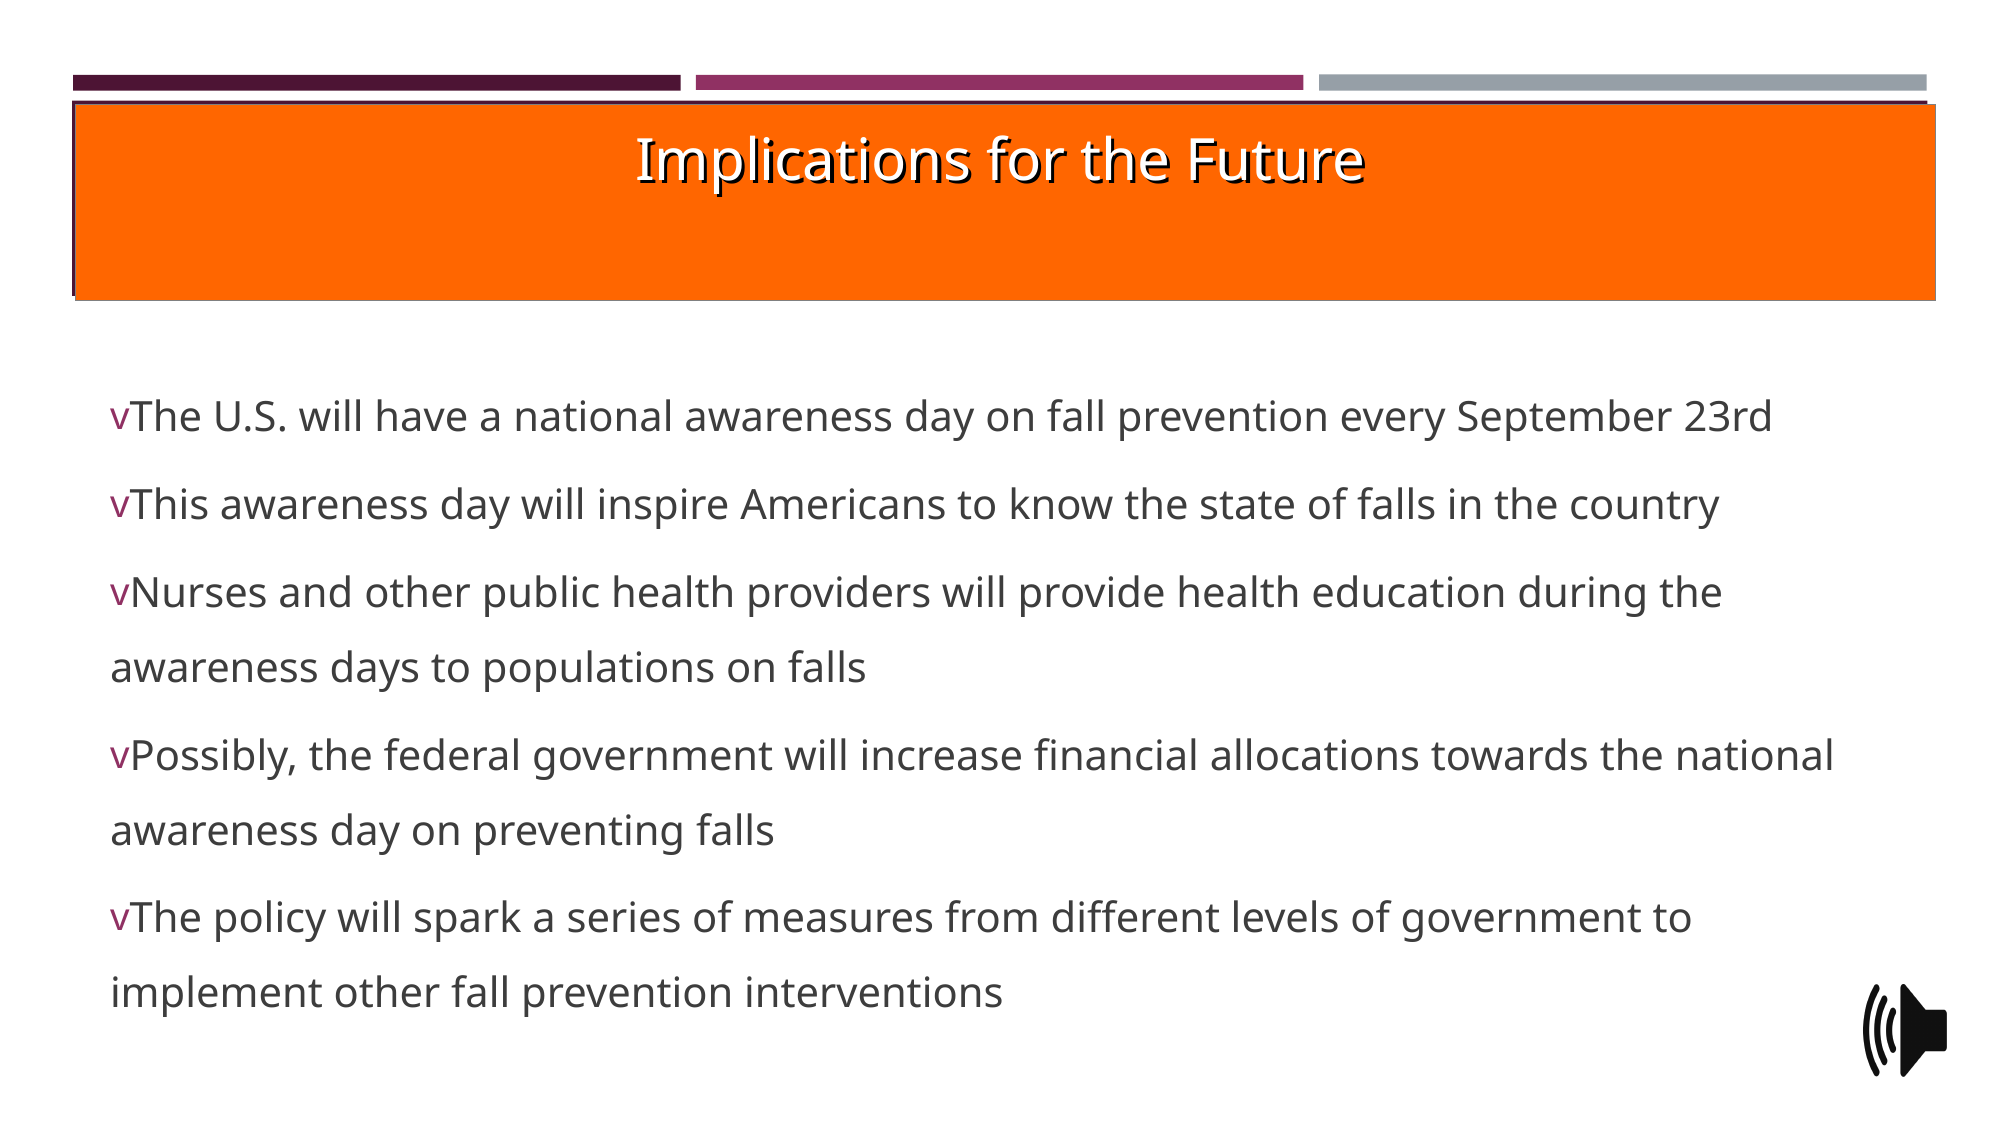

# Implications for the Future
The U.S. will have a national awareness day on fall prevention every September 23rd
This awareness day will inspire Americans to know the state of falls in the country
Nurses and other public health providers will provide health education during the awareness days to populations on falls
Possibly, the federal government will increase financial allocations towards the national awareness day on preventing falls
The policy will spark a series of measures from different levels of government to implement other fall prevention interventions